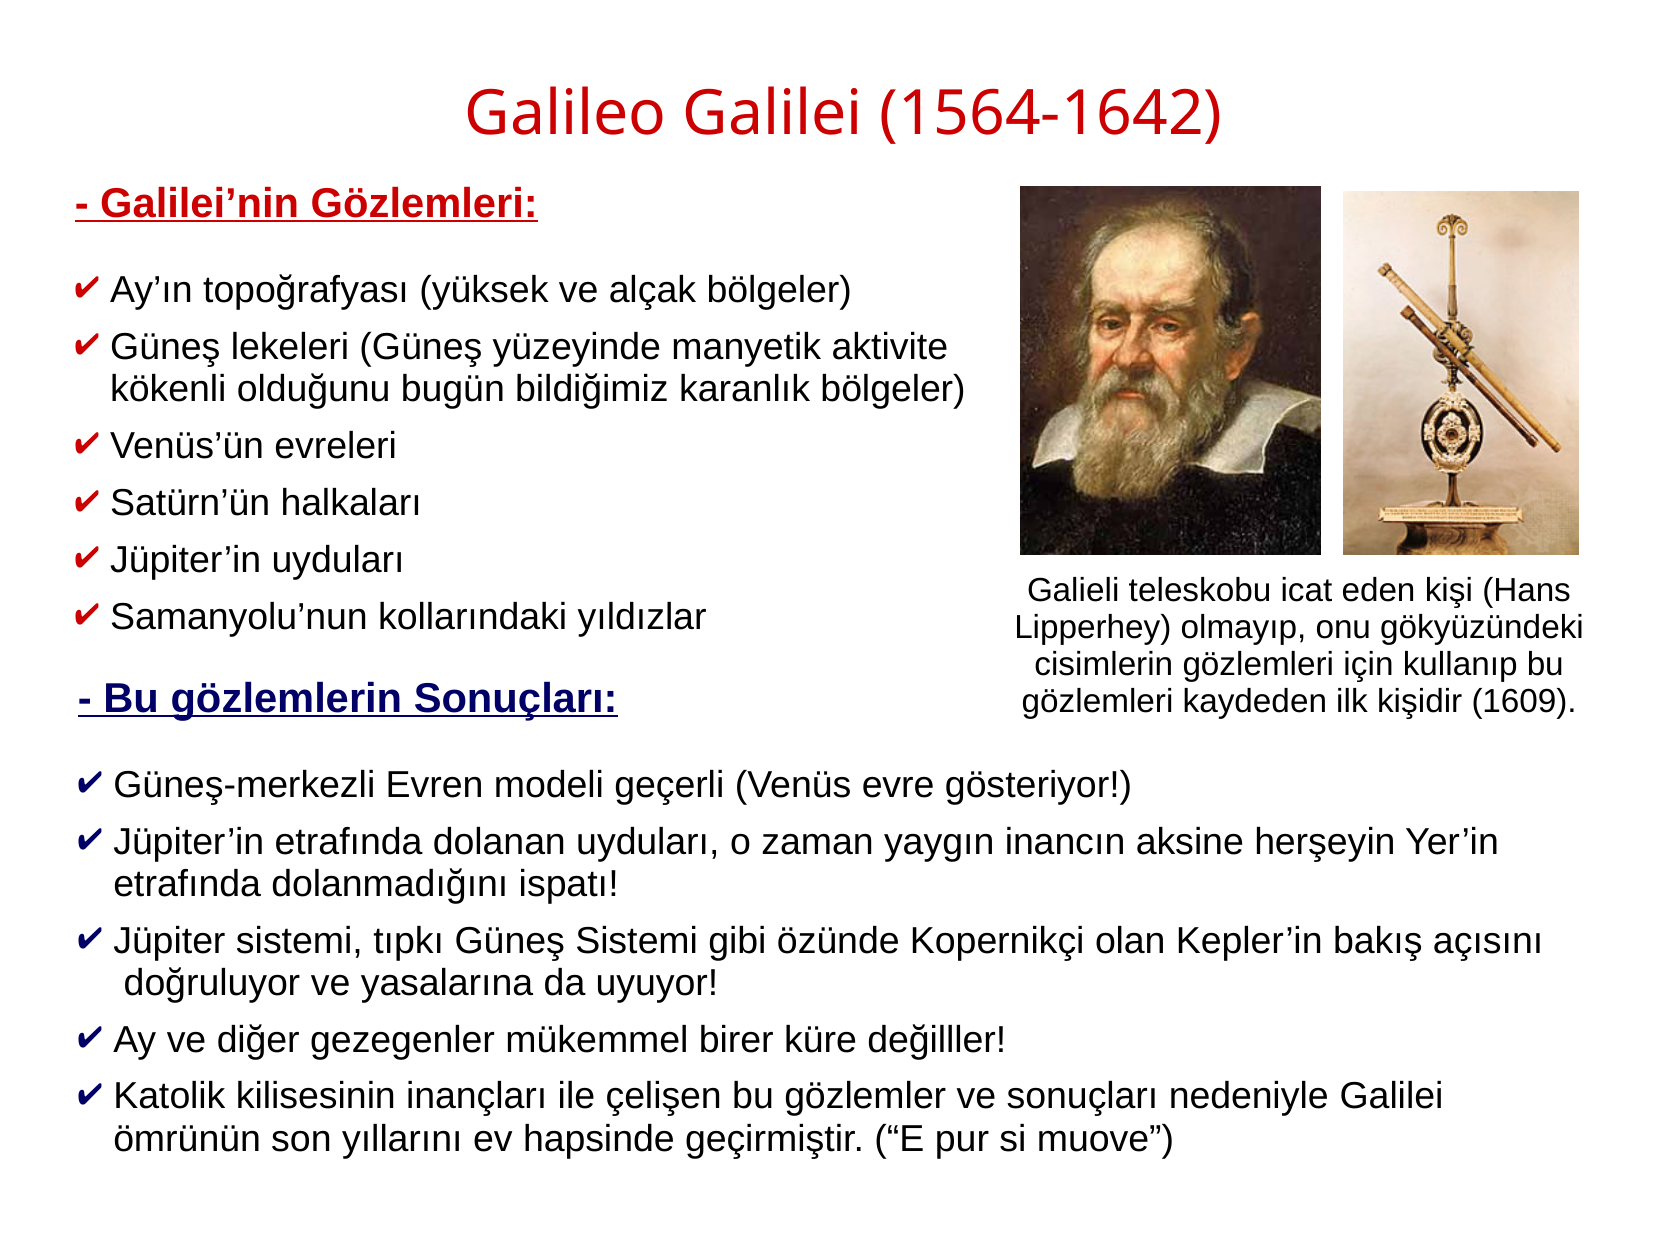

# Galileo Galilei (1564-1642)
- Galilei’nin Gözlemleri:
Ay’ın topoğrafyası (yüksek ve alçak bölgeler)
Güneş lekeleri (Güneş yüzeyinde manyetik aktivite kökenli olduğunu bugün bildiğimiz karanlık bölgeler)
Venüs’ün evreleri
Satürn’ün halkaları
Jüpiter’in uyduları
Samanyolu’nun kollarındaki yıldızlar
Galieli teleskobu icat eden kişi (Hans Lipperhey) olmayıp, onu gökyüzündeki cisimlerin gözlemleri için kullanıp bu gözlemleri kaydeden ilk kişidir (1609).
- Bu gözlemlerin Sonuçları:
Güneş-merkezli Evren modeli geçerli (Venüs evre gösteriyor!)
Jüpiter’in etrafında dolanan uyduları, o zaman yaygın inancın aksine herşeyin Yer’in etrafında dolanmadığını ispatı!
Jüpiter sistemi, tıpkı Güneş Sistemi gibi özünde Kopernikçi olan Kepler’in bakış açısını doğruluyor ve yasalarına da uyuyor!
Ay ve diğer gezegenler mükemmel birer küre değilller!
Katolik kilisesinin inançları ile çelişen bu gözlemler ve sonuçları nedeniyle Galilei ömrünün son yıllarını ev hapsinde geçirmiştir. (“E pur si muove”)